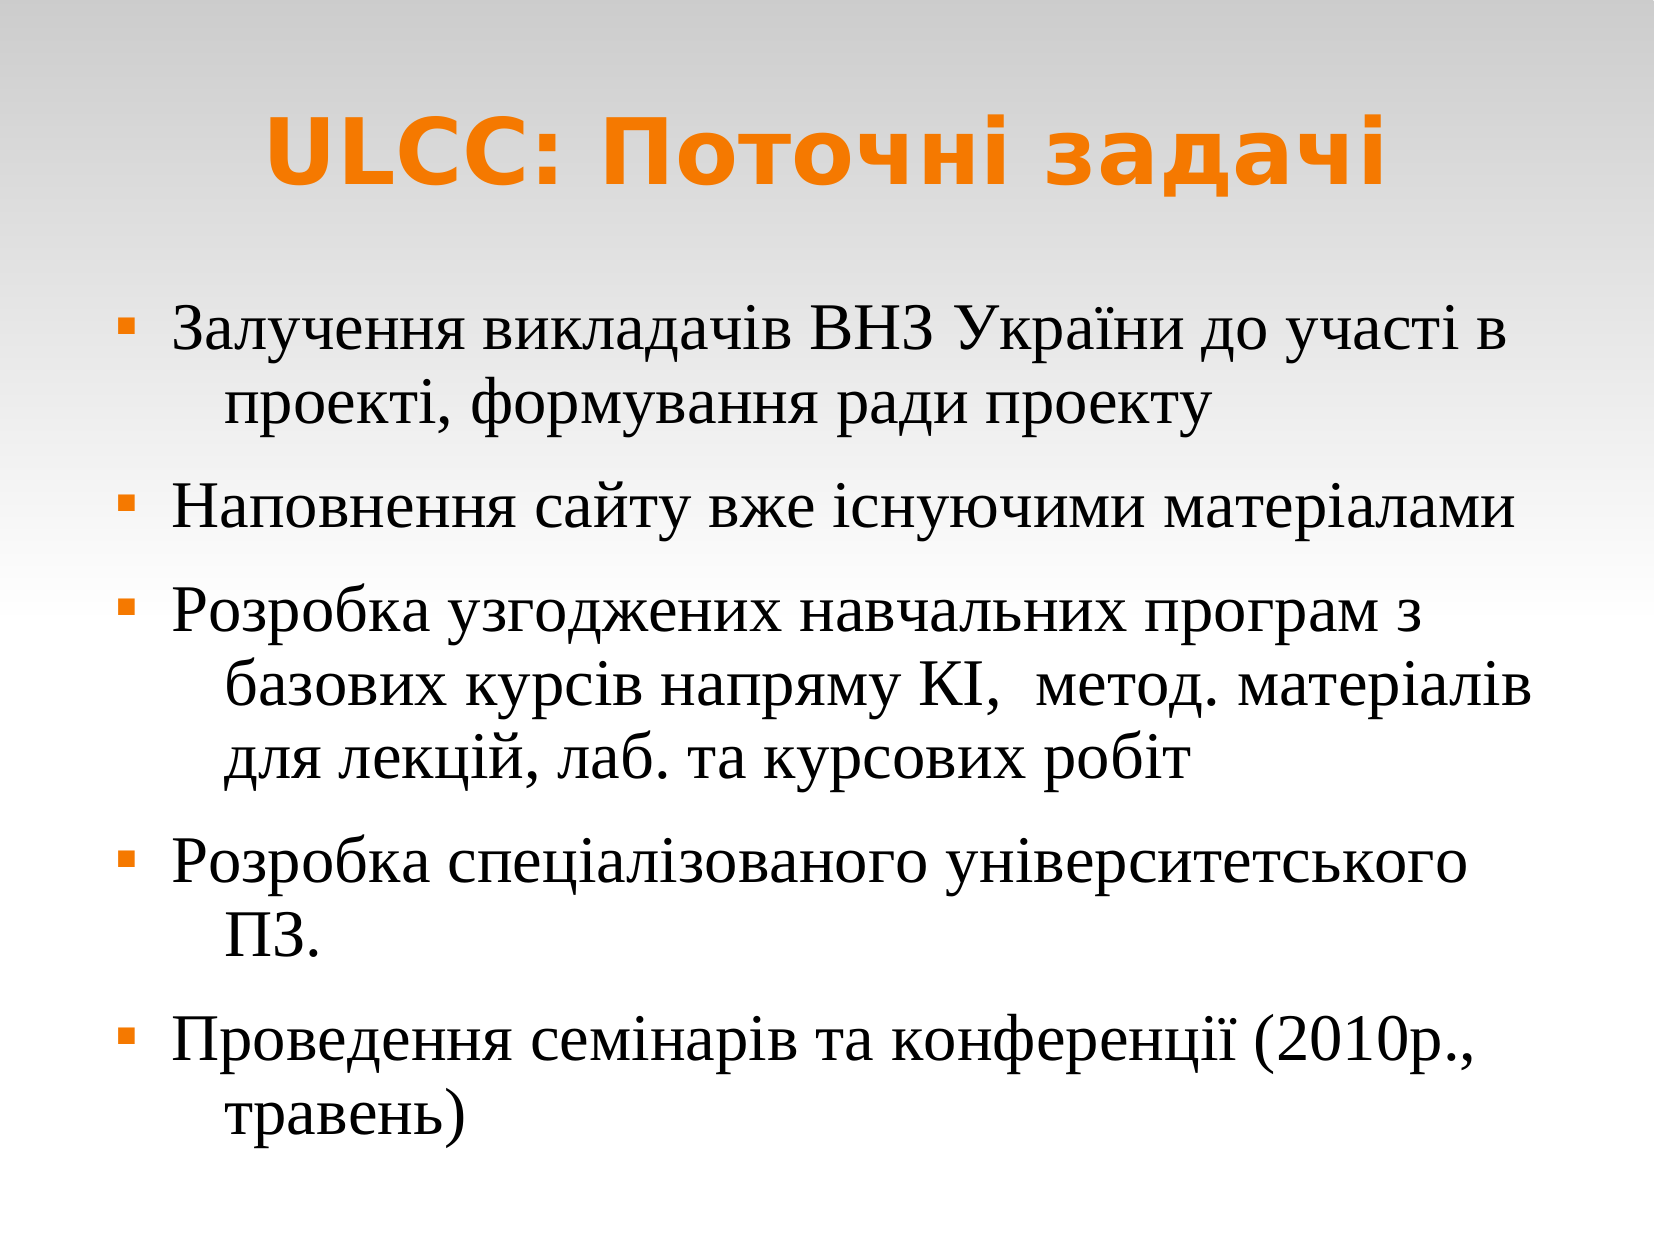

# ULCC: Поточні задачі
Залучення викладачів ВНЗ України до участі в проекті, формування ради проекту
Наповнення сайту вже існуючими матеріалами
Розробка узгоджених навчальних програм з базових курсів напряму КІ, метод. матеріалів для лекцій, лаб. та курсових робіт
Розробка спеціалізованого університетського ПЗ.
Проведення семінарів та конференції (2010р., травень)